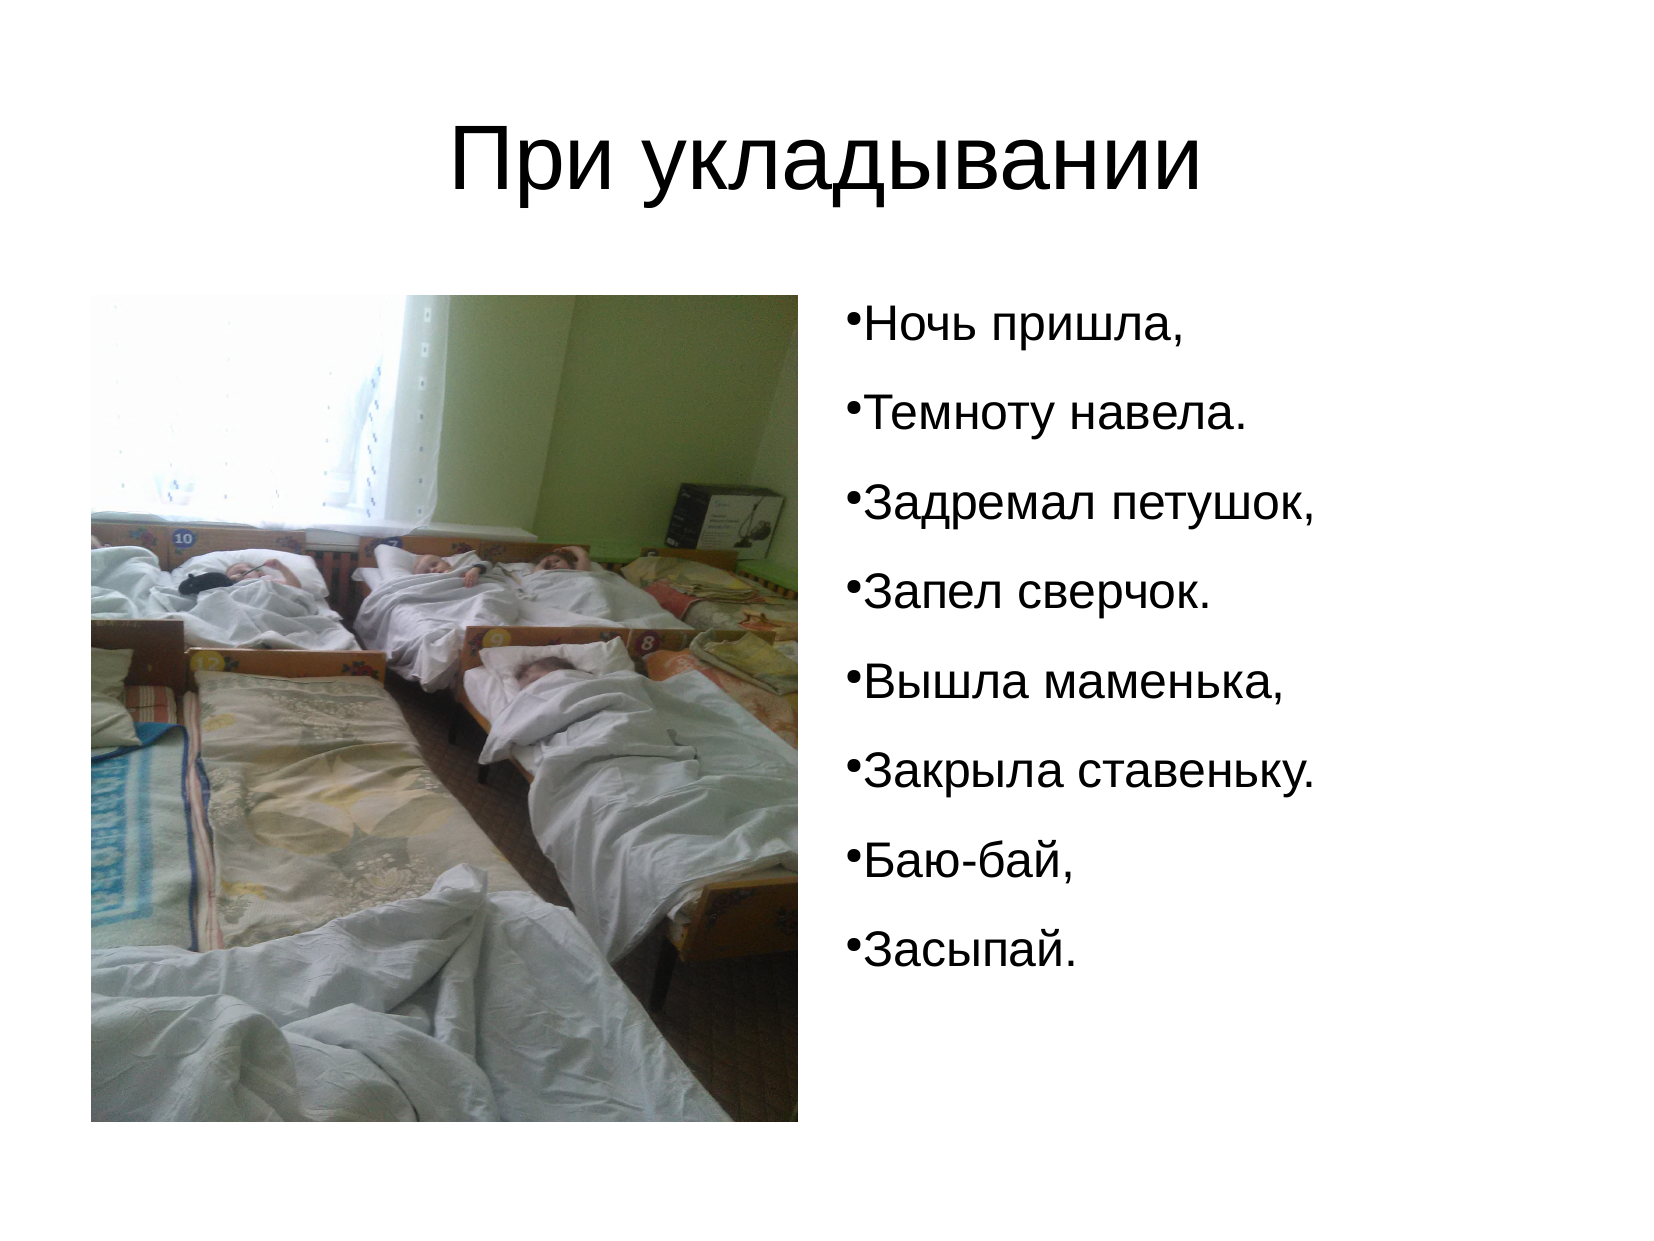

# При укладывании
Ночь пришла,
Темноту навела.
Задремал петушок,
Запел сверчок.
Вышла маменька,
Закрыла ставеньку.
Баю-бай,
Засыпай.